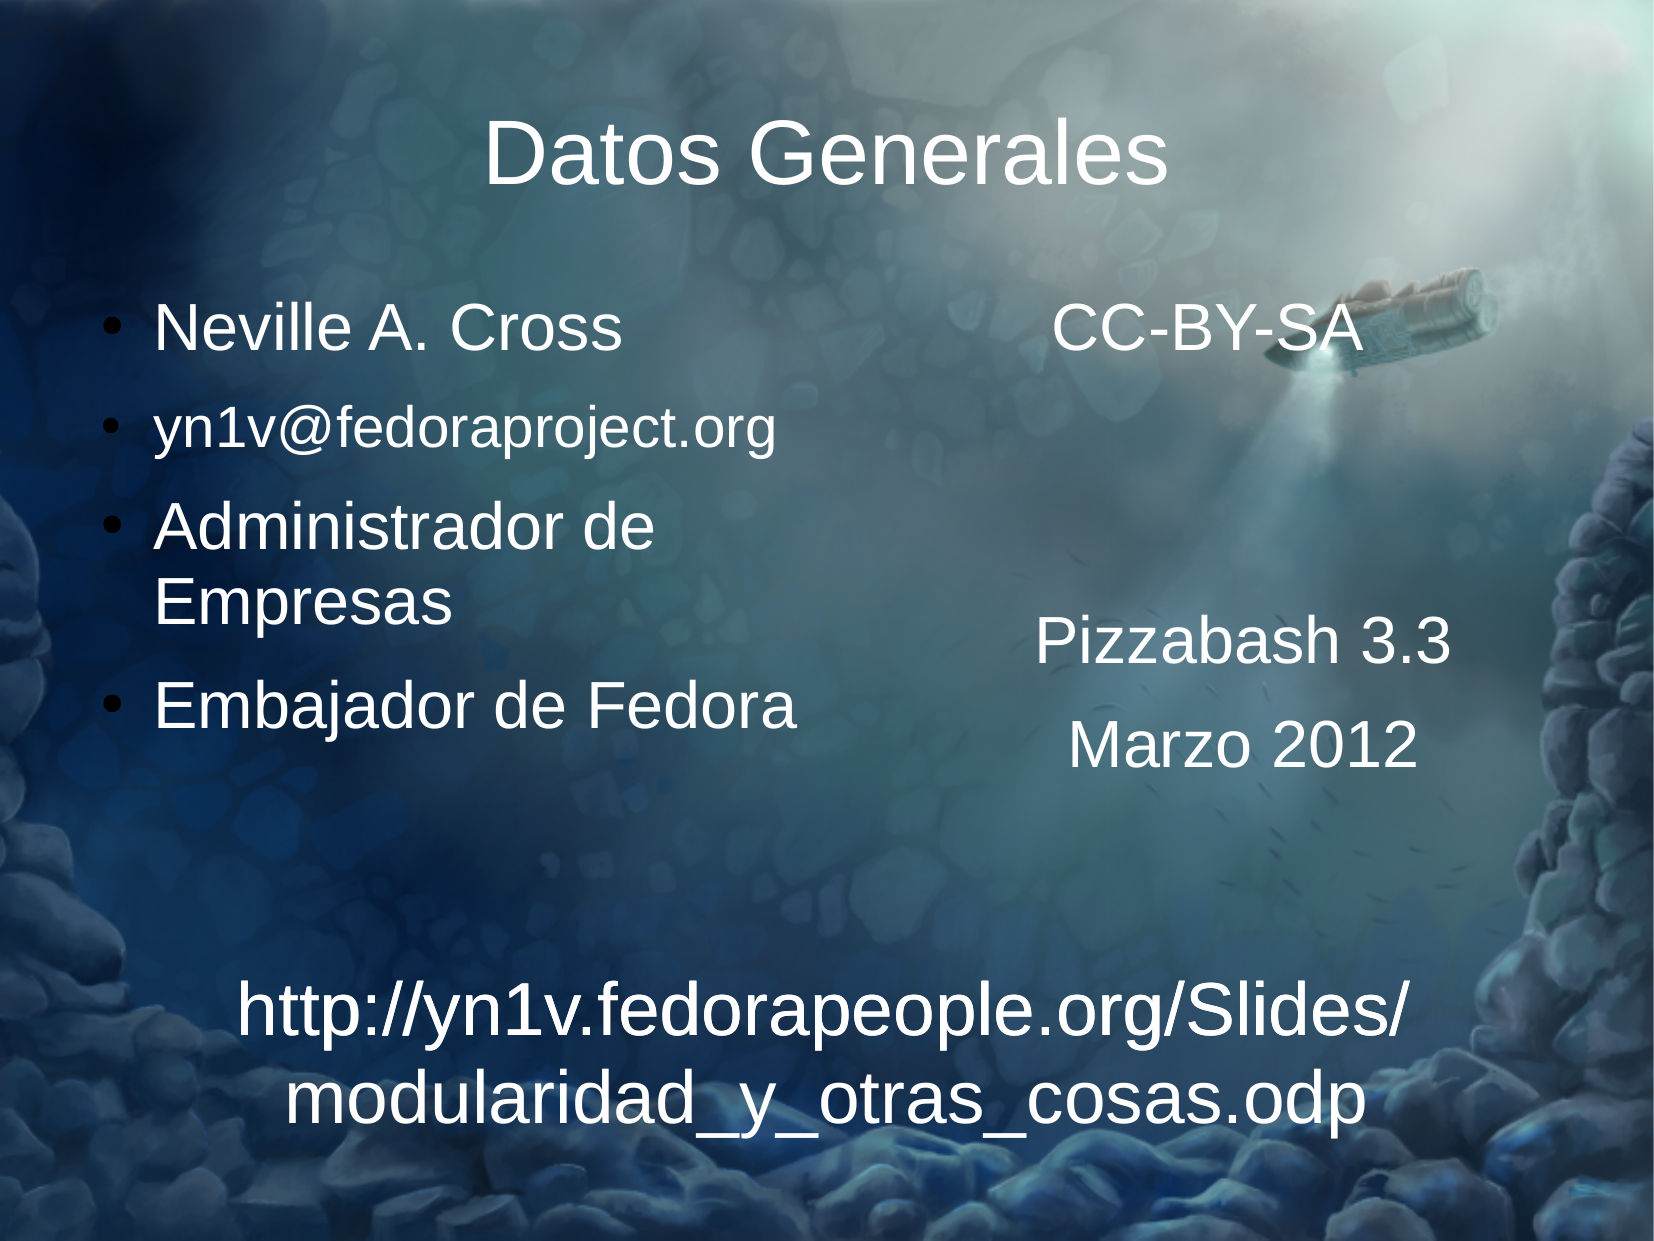

# Datos Generales
Neville A. Cross
yn1v@fedoraproject.org
Administrador de Empresas
Embajador de Fedora
CC-BY-SA
Pizzabash 3.3
Marzo 2012
http://yn1v.fedorapeople.org/Slides/
http://yn1v.fedorapeople.org/Slides/
modularidad_y_otras_cosas.odp